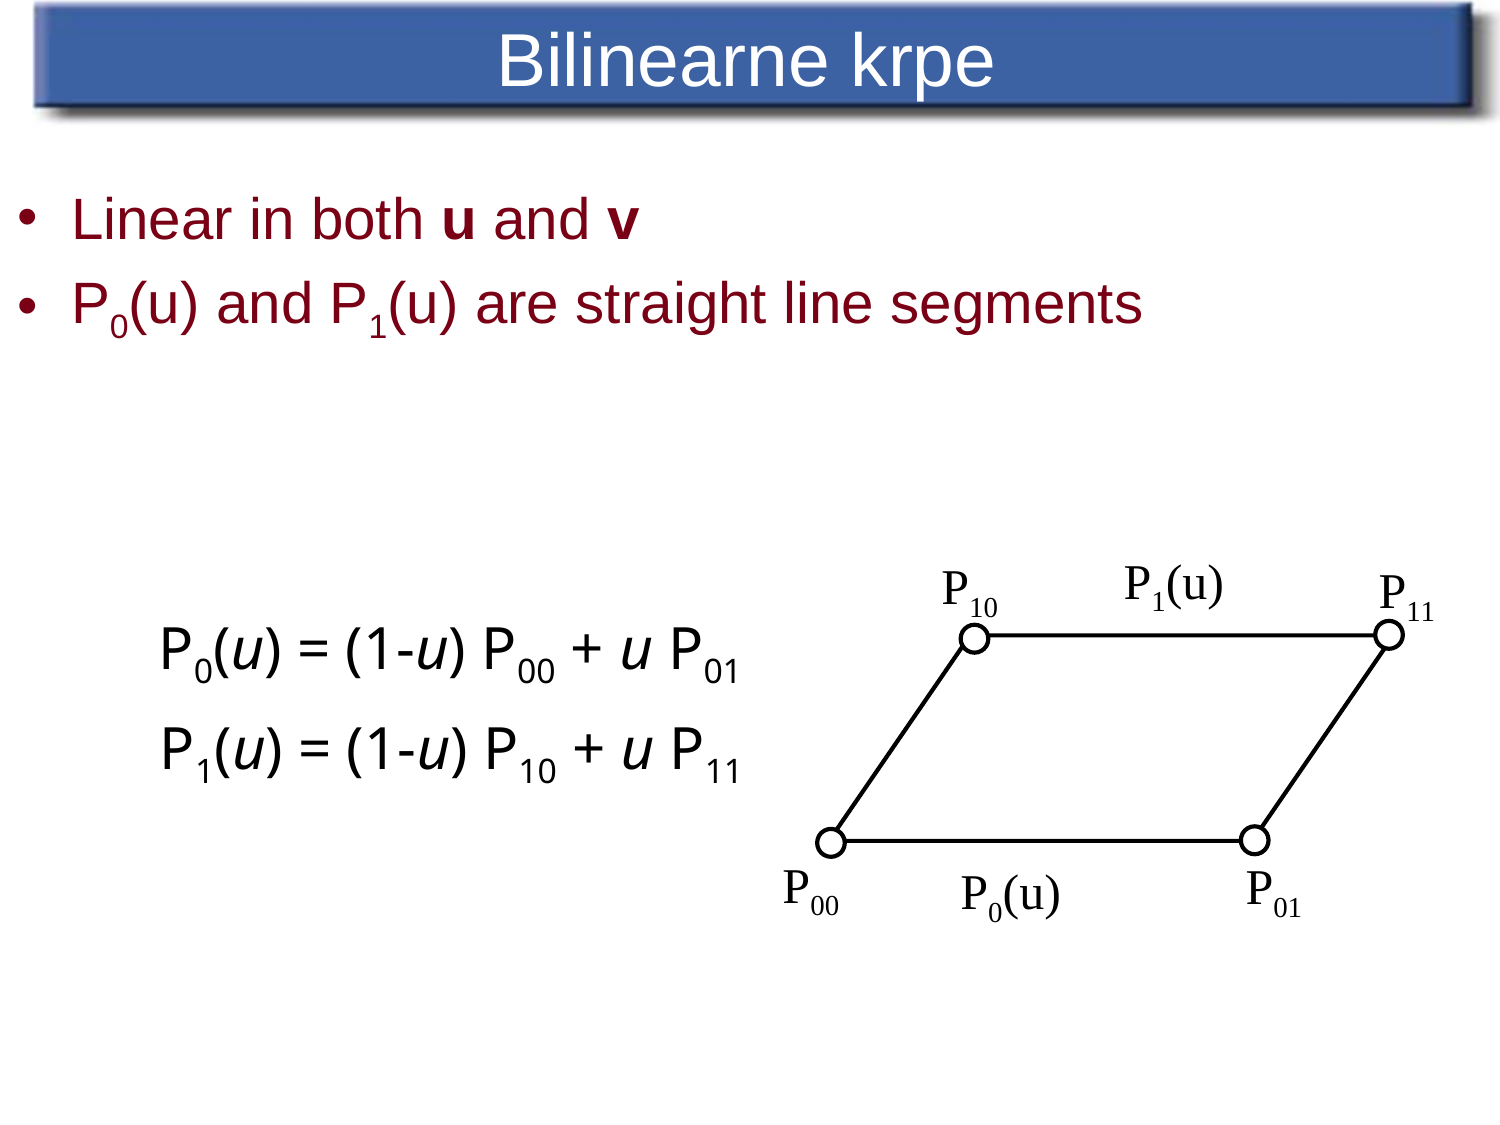

# Bilinearne krpe
Linear in both u and v
P0(u) and P1(u) are straight line segments
P1(u)
P10
P11
P0(u) = (1-u) P00 + u P01
P1(u) = (1-u) P10 + u P11
P00
P01
P0(u)